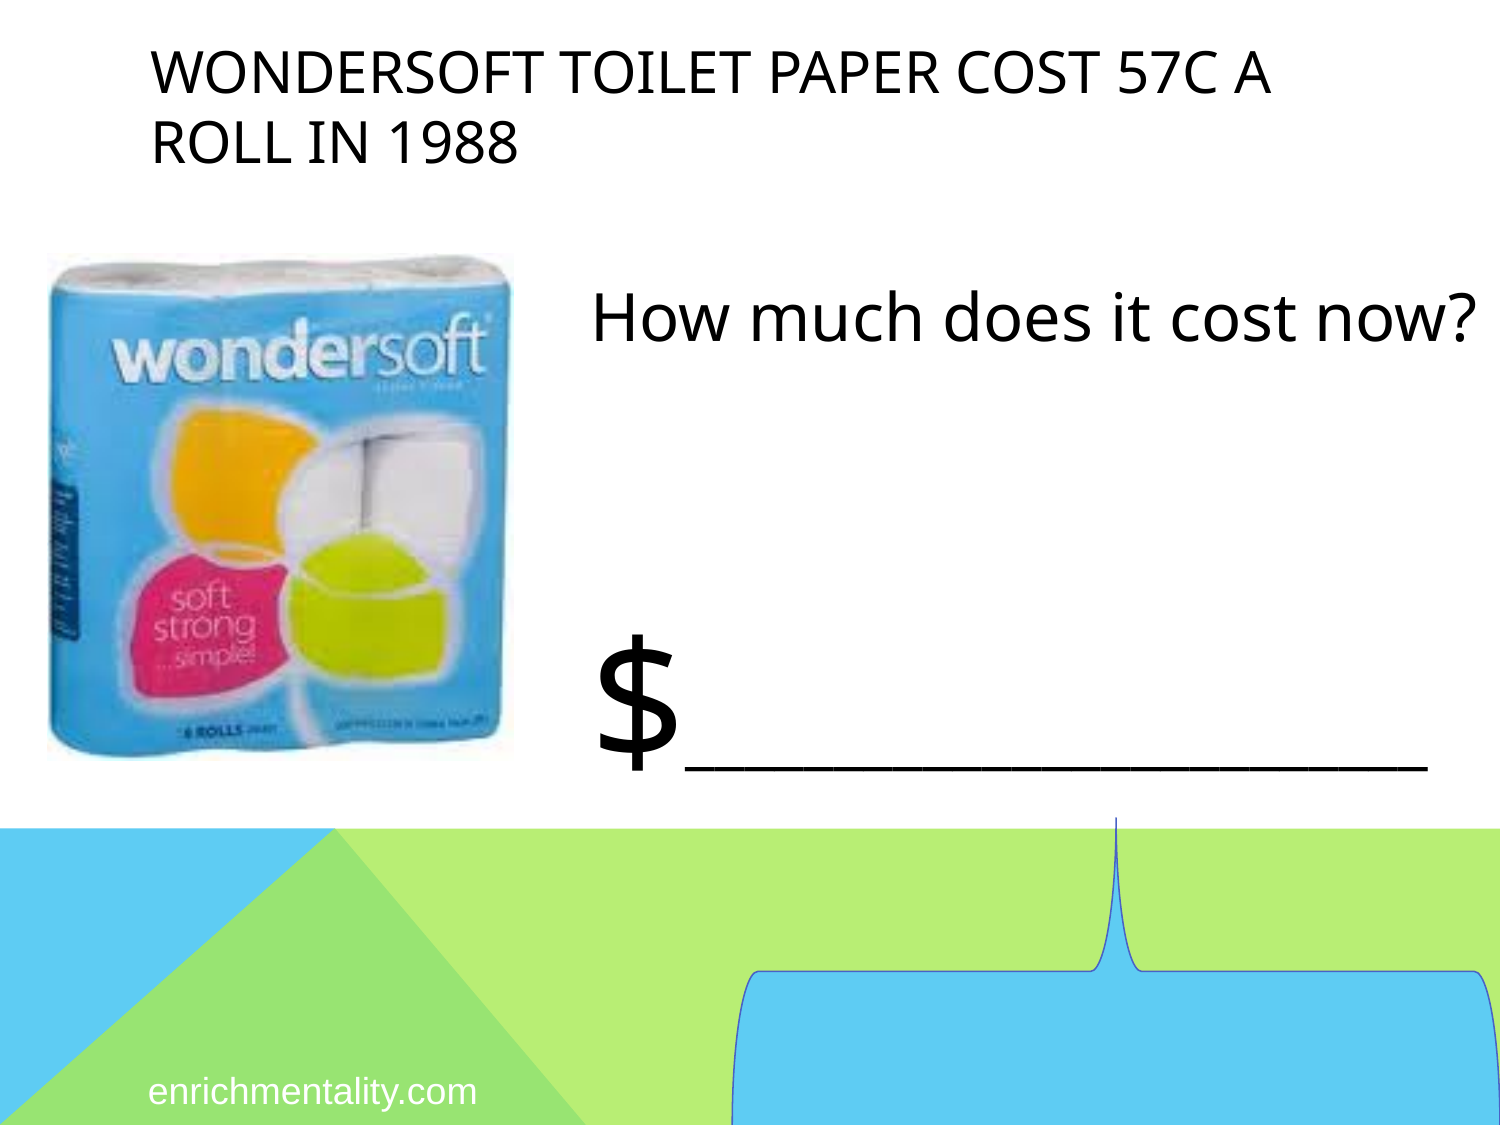

# Wondersoft Toilet paper cost 57c a roll in 1988
How much does it cost now?
$_________________________
46c
enrichmentality.com